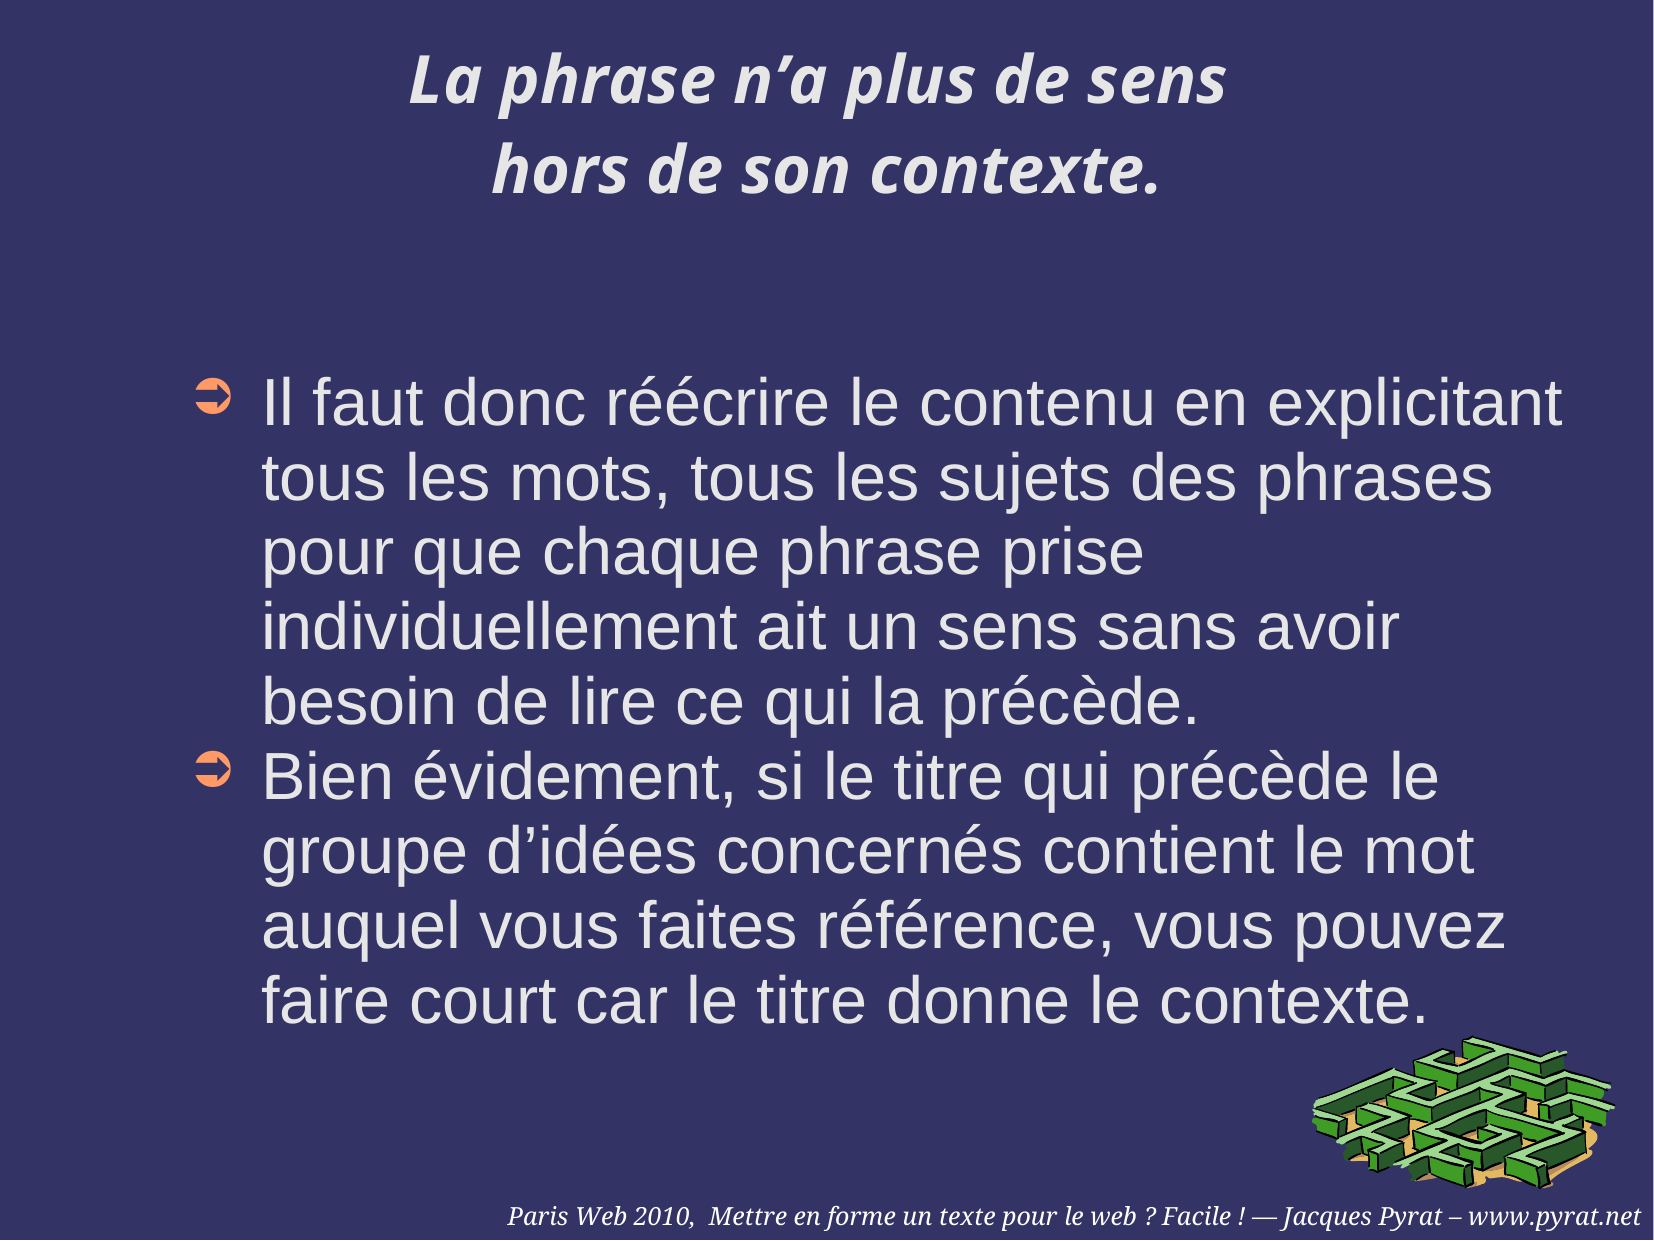

# La phrase n’a plus de sens hors de son contexte.
Il faut donc réécrire le contenu en explicitant tous les mots, tous les sujets des phrases pour que chaque phrase prise individuellement ait un sens sans avoir besoin de lire ce qui la précède.
Bien évidement, si le titre qui précède le groupe d’idées concernés contient le mot auquel vous faites référence, vous pouvez faire court car le titre donne le contexte.